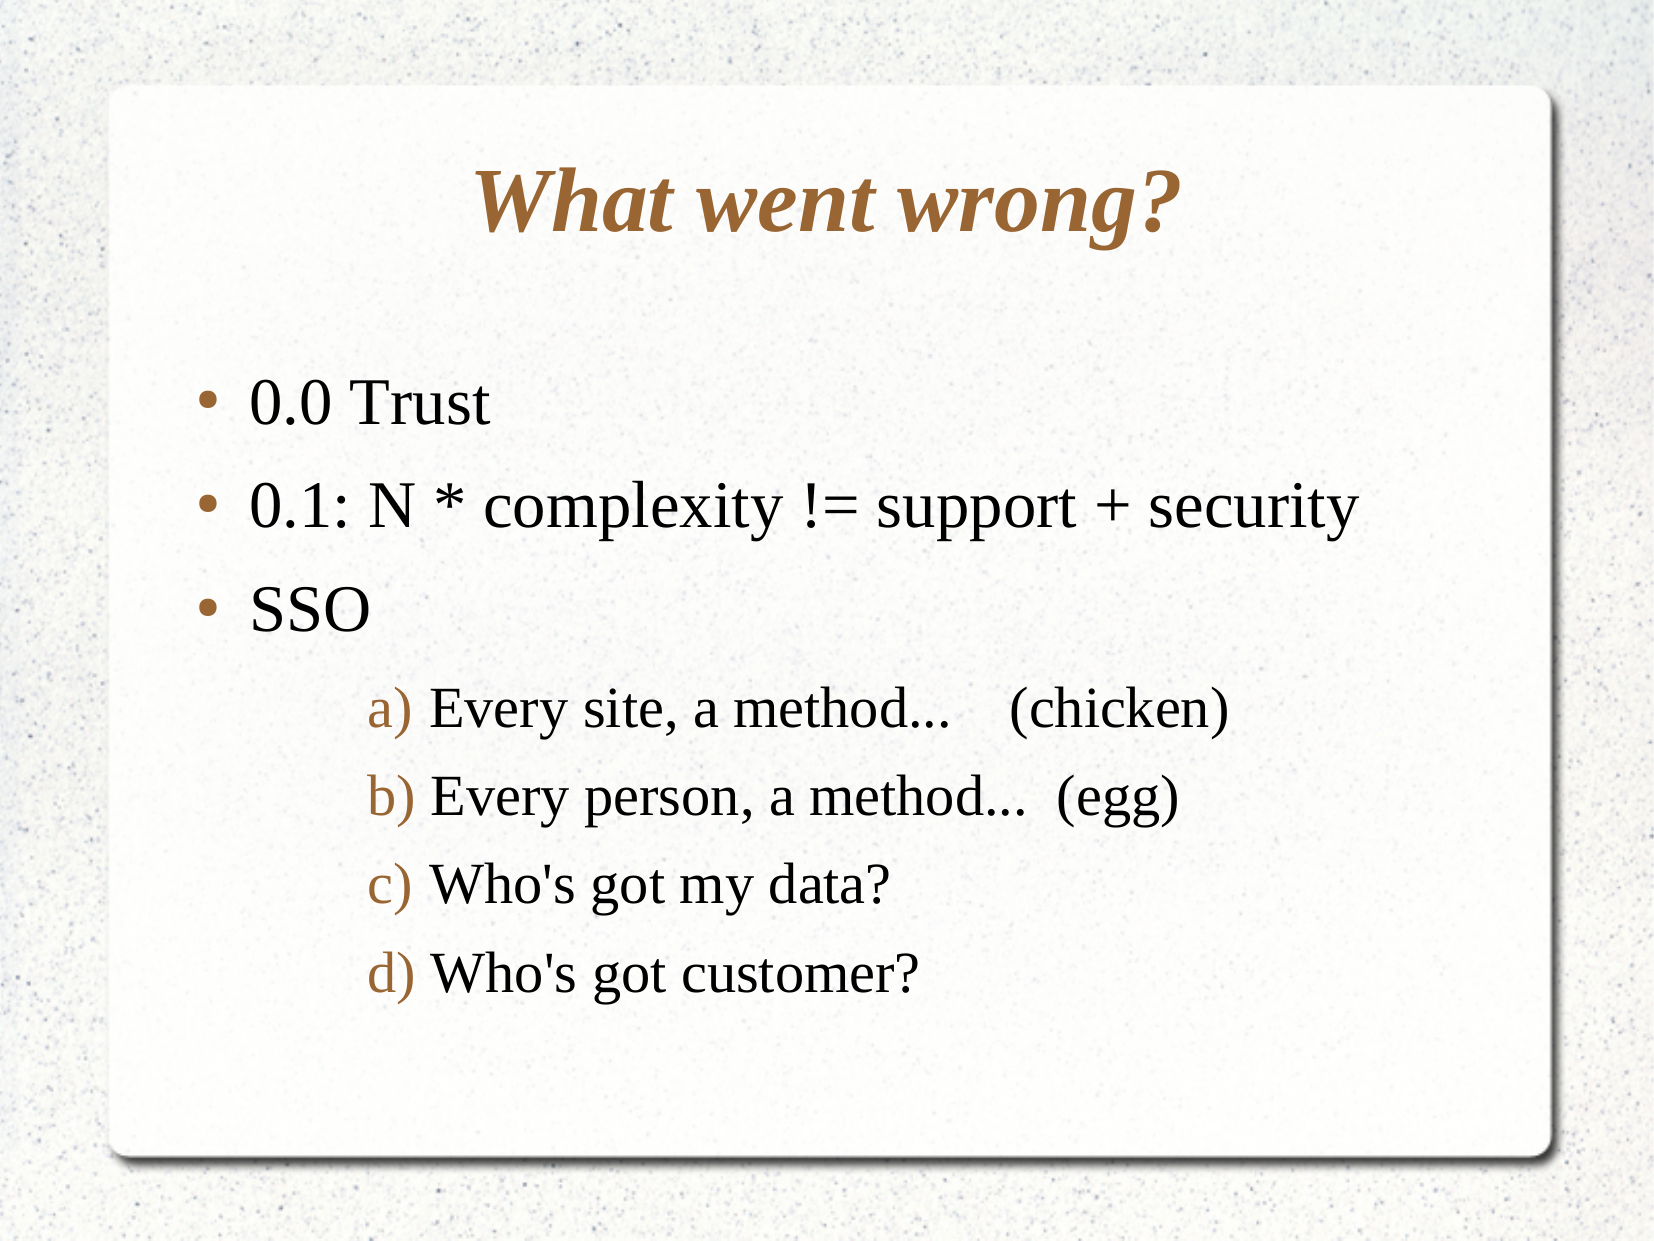

# What went wrong?
0.0 Trust
0.1: N * complexity != support + security
SSO
 Every site, a method... (chicken)
 Every person, a method... (egg)
 Who's got my data?
 Who's got customer?